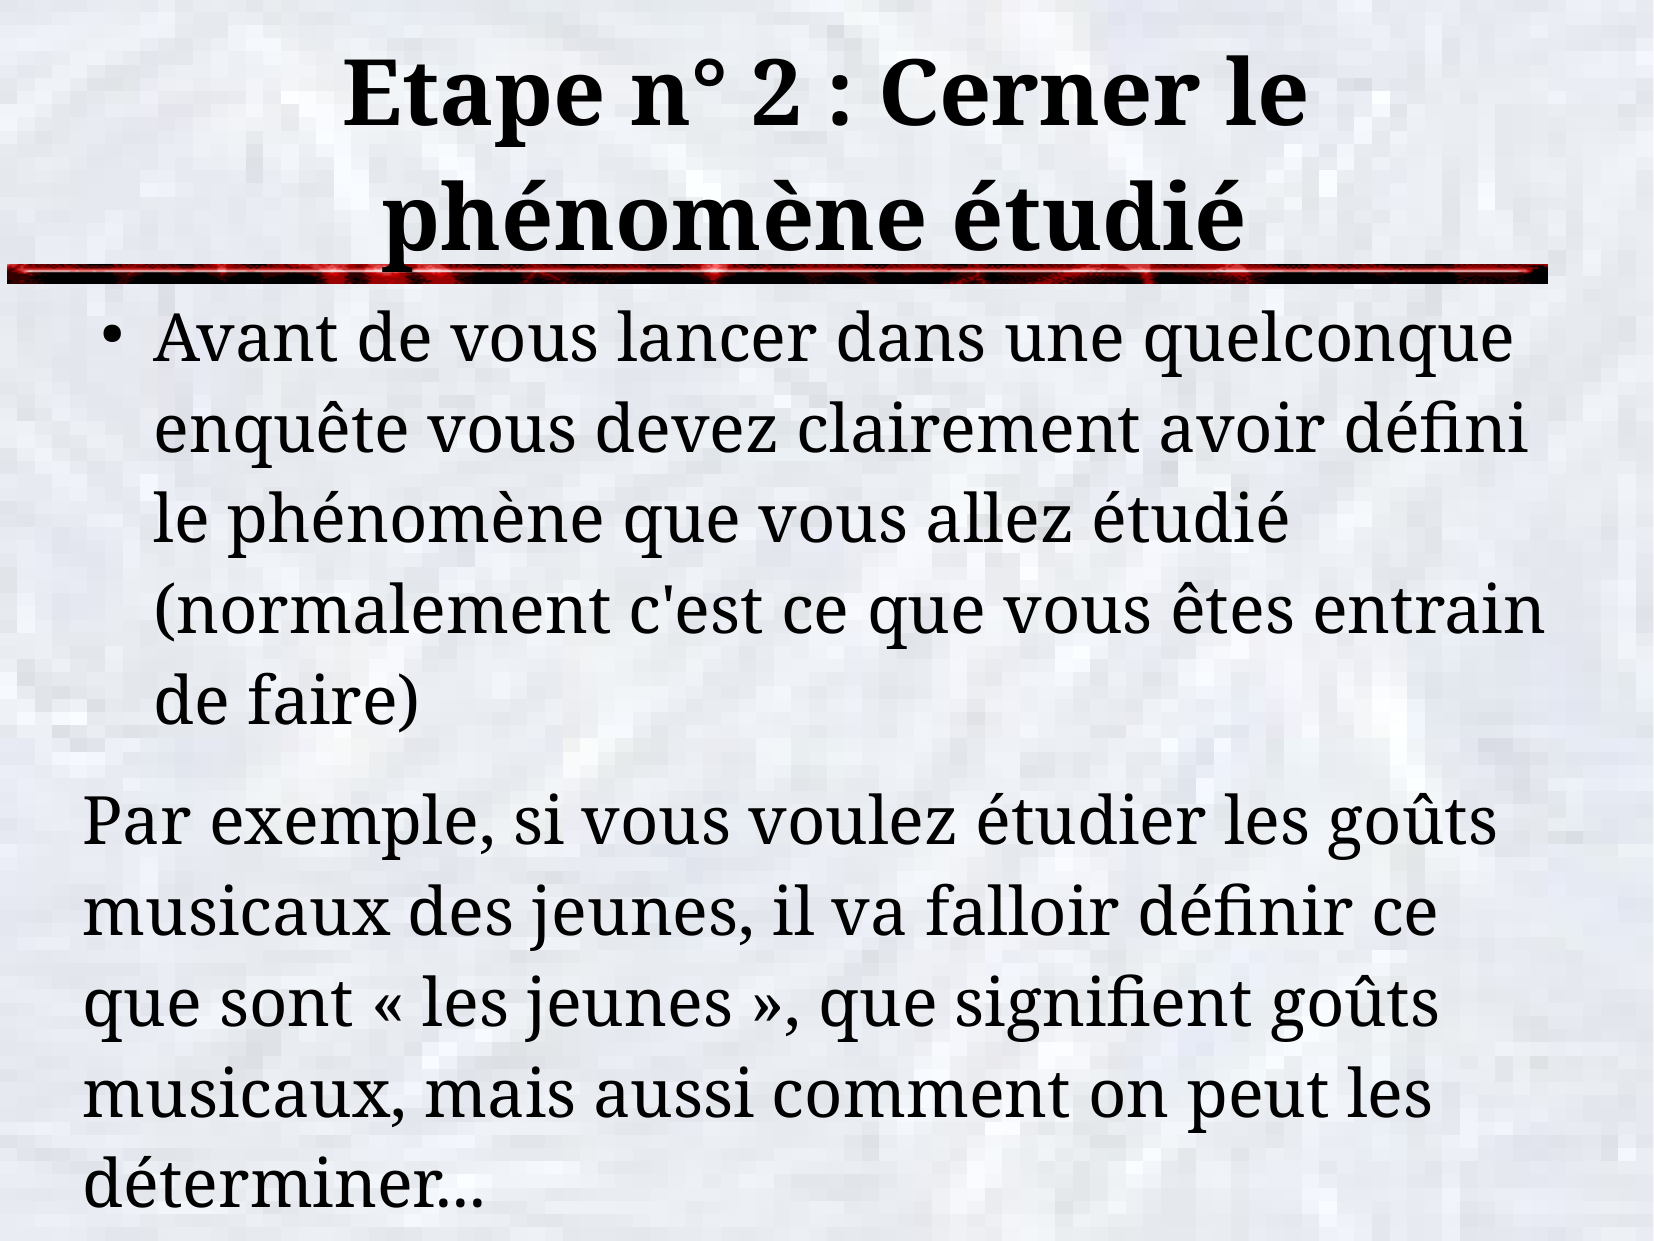

# Etape n° 2 : Cerner le phénomène étudié
Avant de vous lancer dans une quelconque enquête vous devez clairement avoir défini le phénomène que vous allez étudié (normalement c'est ce que vous êtes entrain de faire)
Par exemple, si vous voulez étudier les goûts musicaux des jeunes, il va falloir définir ce que sont « les jeunes », que signifient goûts musicaux, mais aussi comment on peut les déterminer...